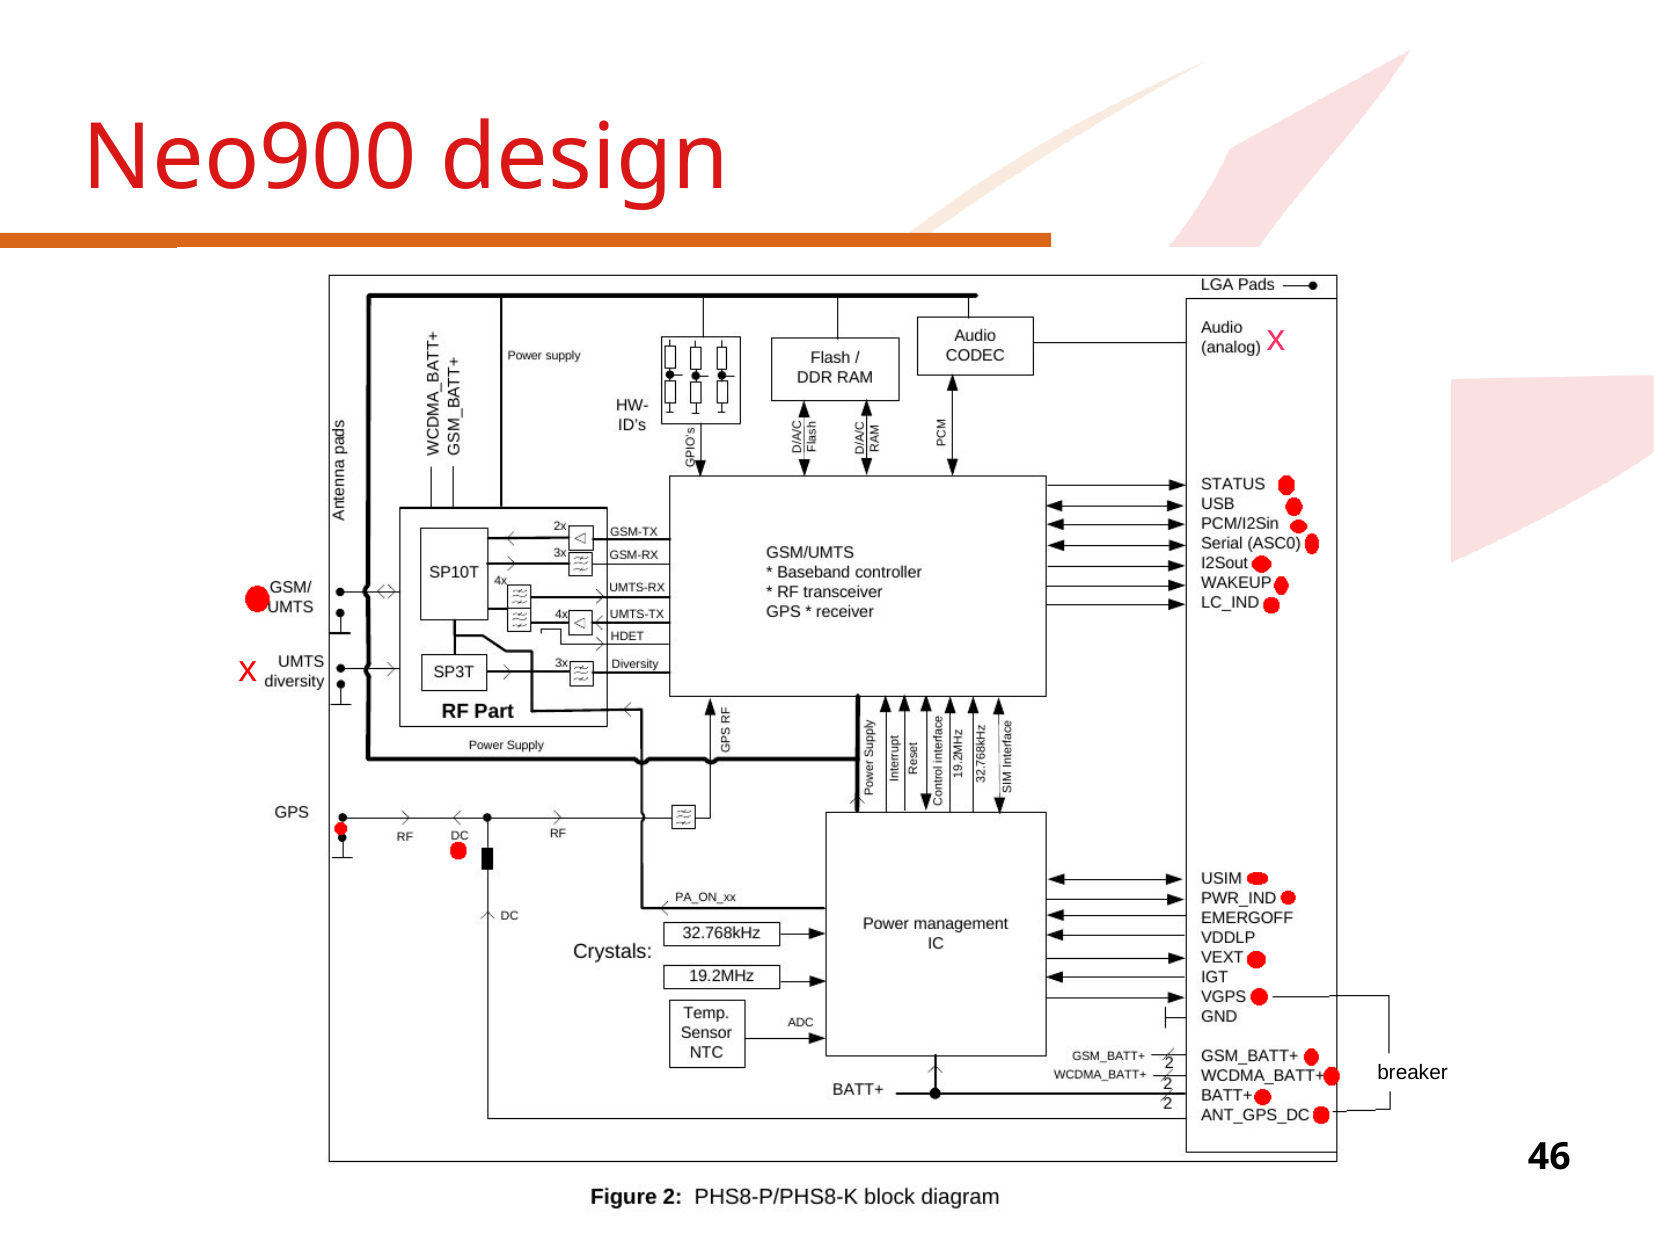

# Neo900 design
x
x
breaker
46